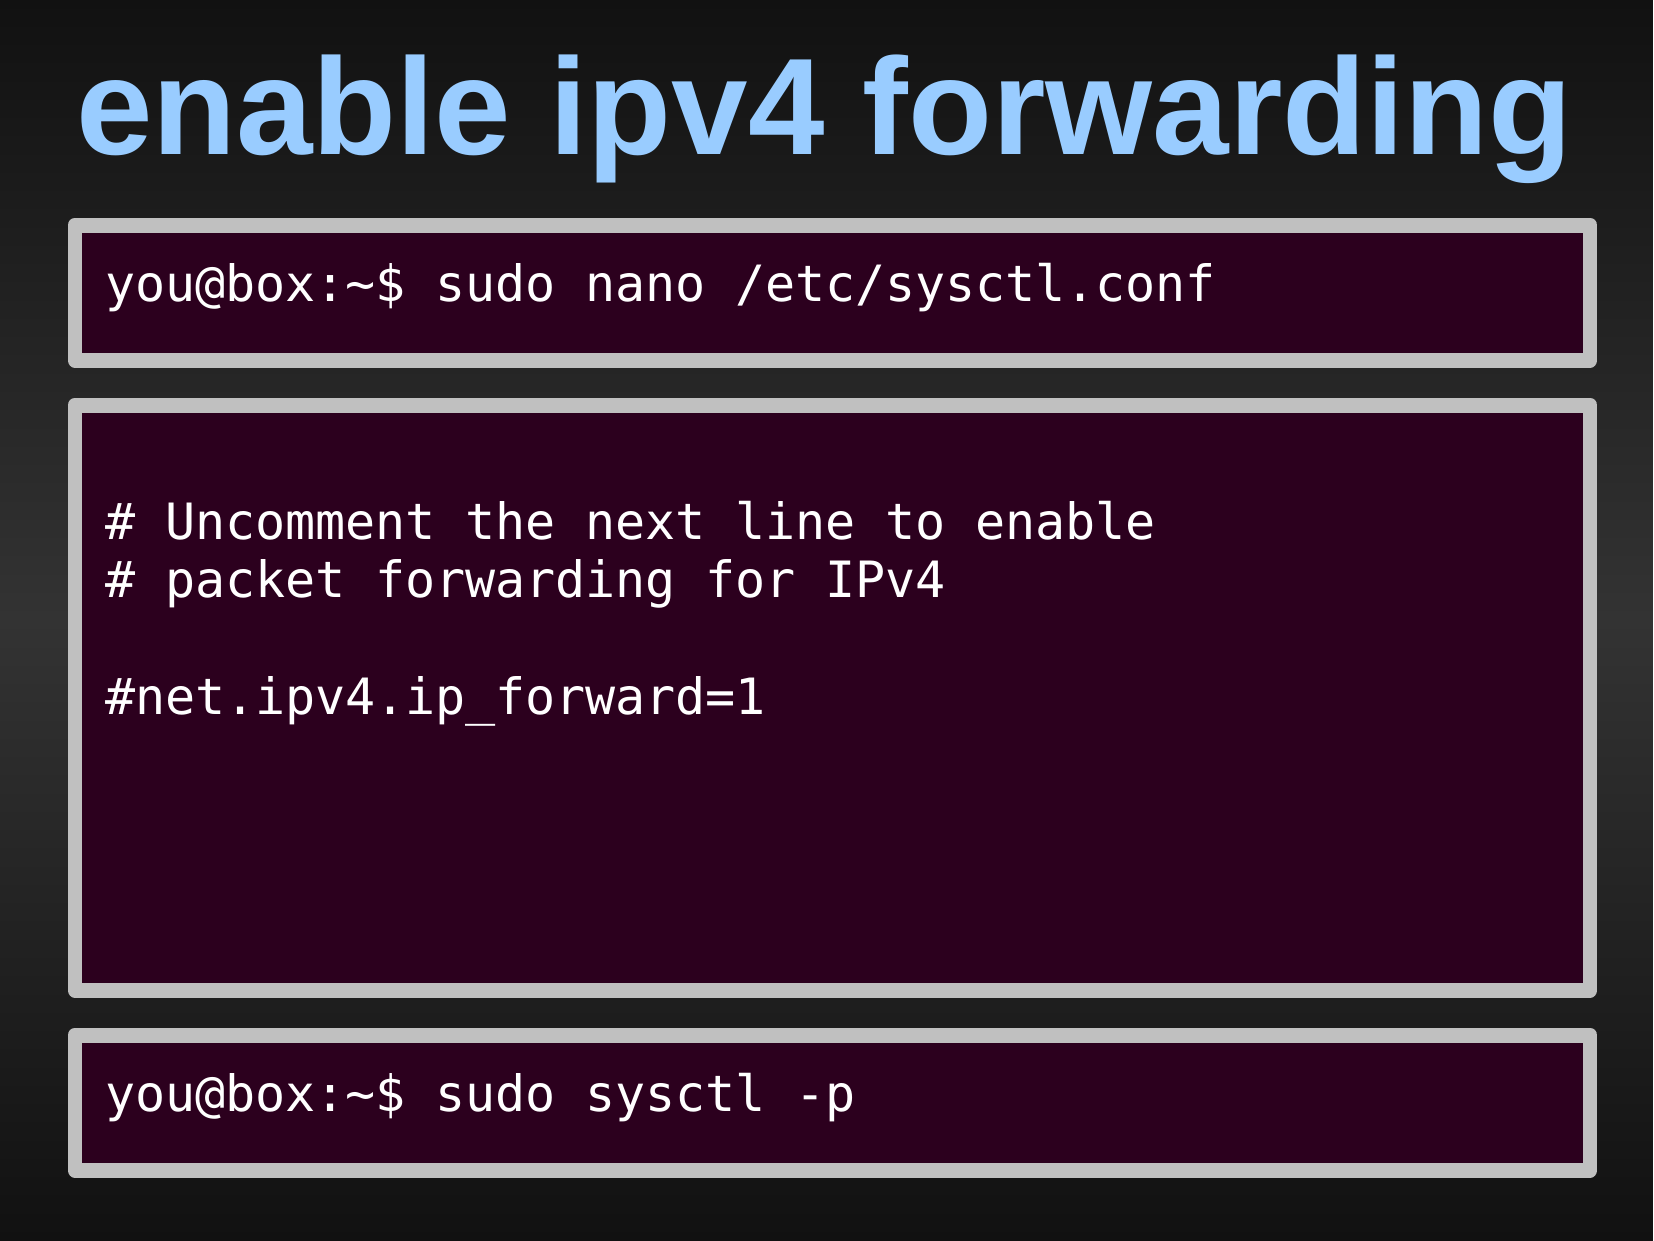

# enable ipv4 forwarding
you@box:~$ sudo nano /etc/sysctl.conf
# Uncomment the next line to enable
# packet forwarding for IPv4
#net.ipv4.ip_forward=1
you@box:~$ sudo sysctl -p